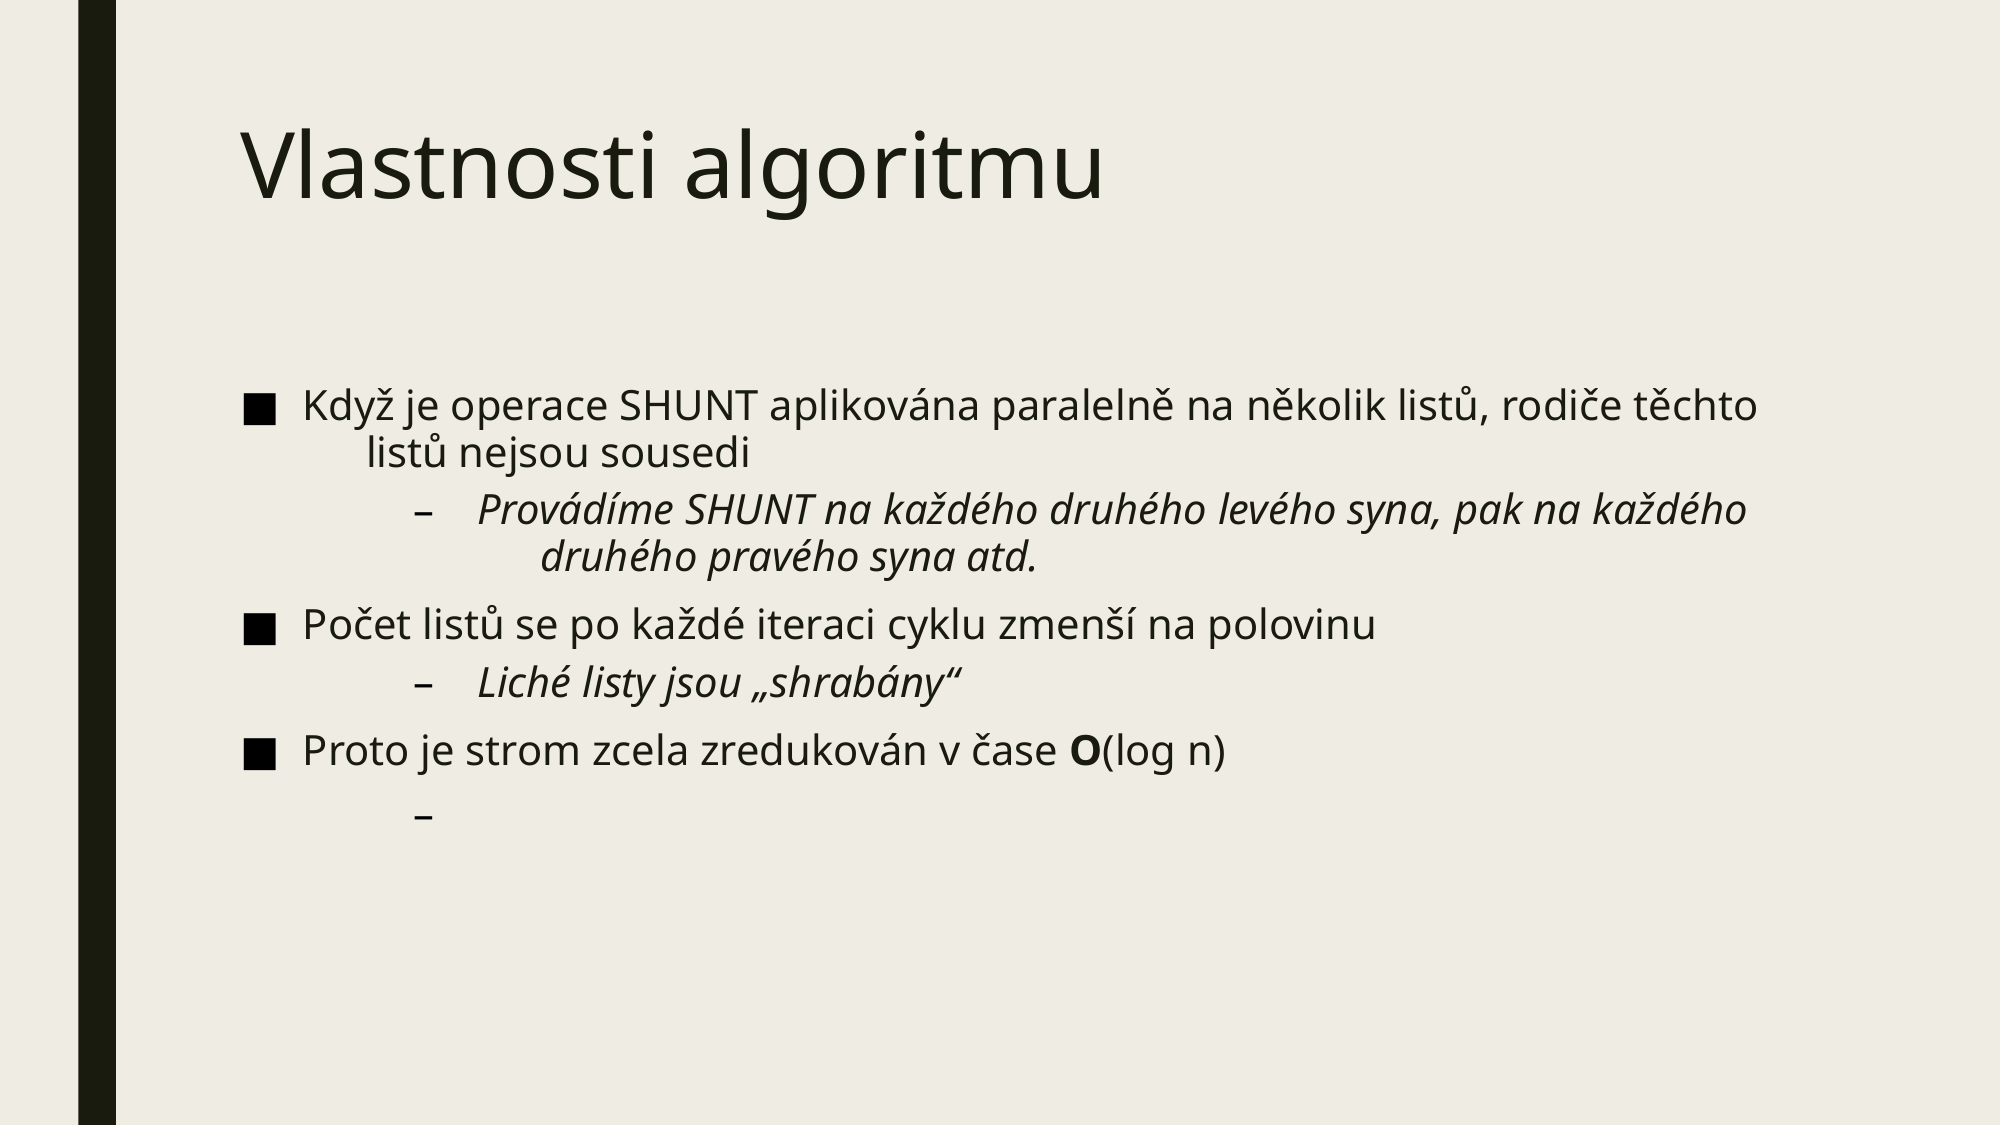

# Vlastnosti algoritmu
Když je operace SHUNT aplikována paralelně na několik listů, rodiče těchto listů nejsou sousedi
Provádíme SHUNT na každého druhého levého syna, pak na každého druhého pravého syna atd.
Počet listů se po každé iteraci cyklu zmenší na polovinu
Liché listy jsou „shrabány“
Proto je strom zcela zredukován v čase O(log n)